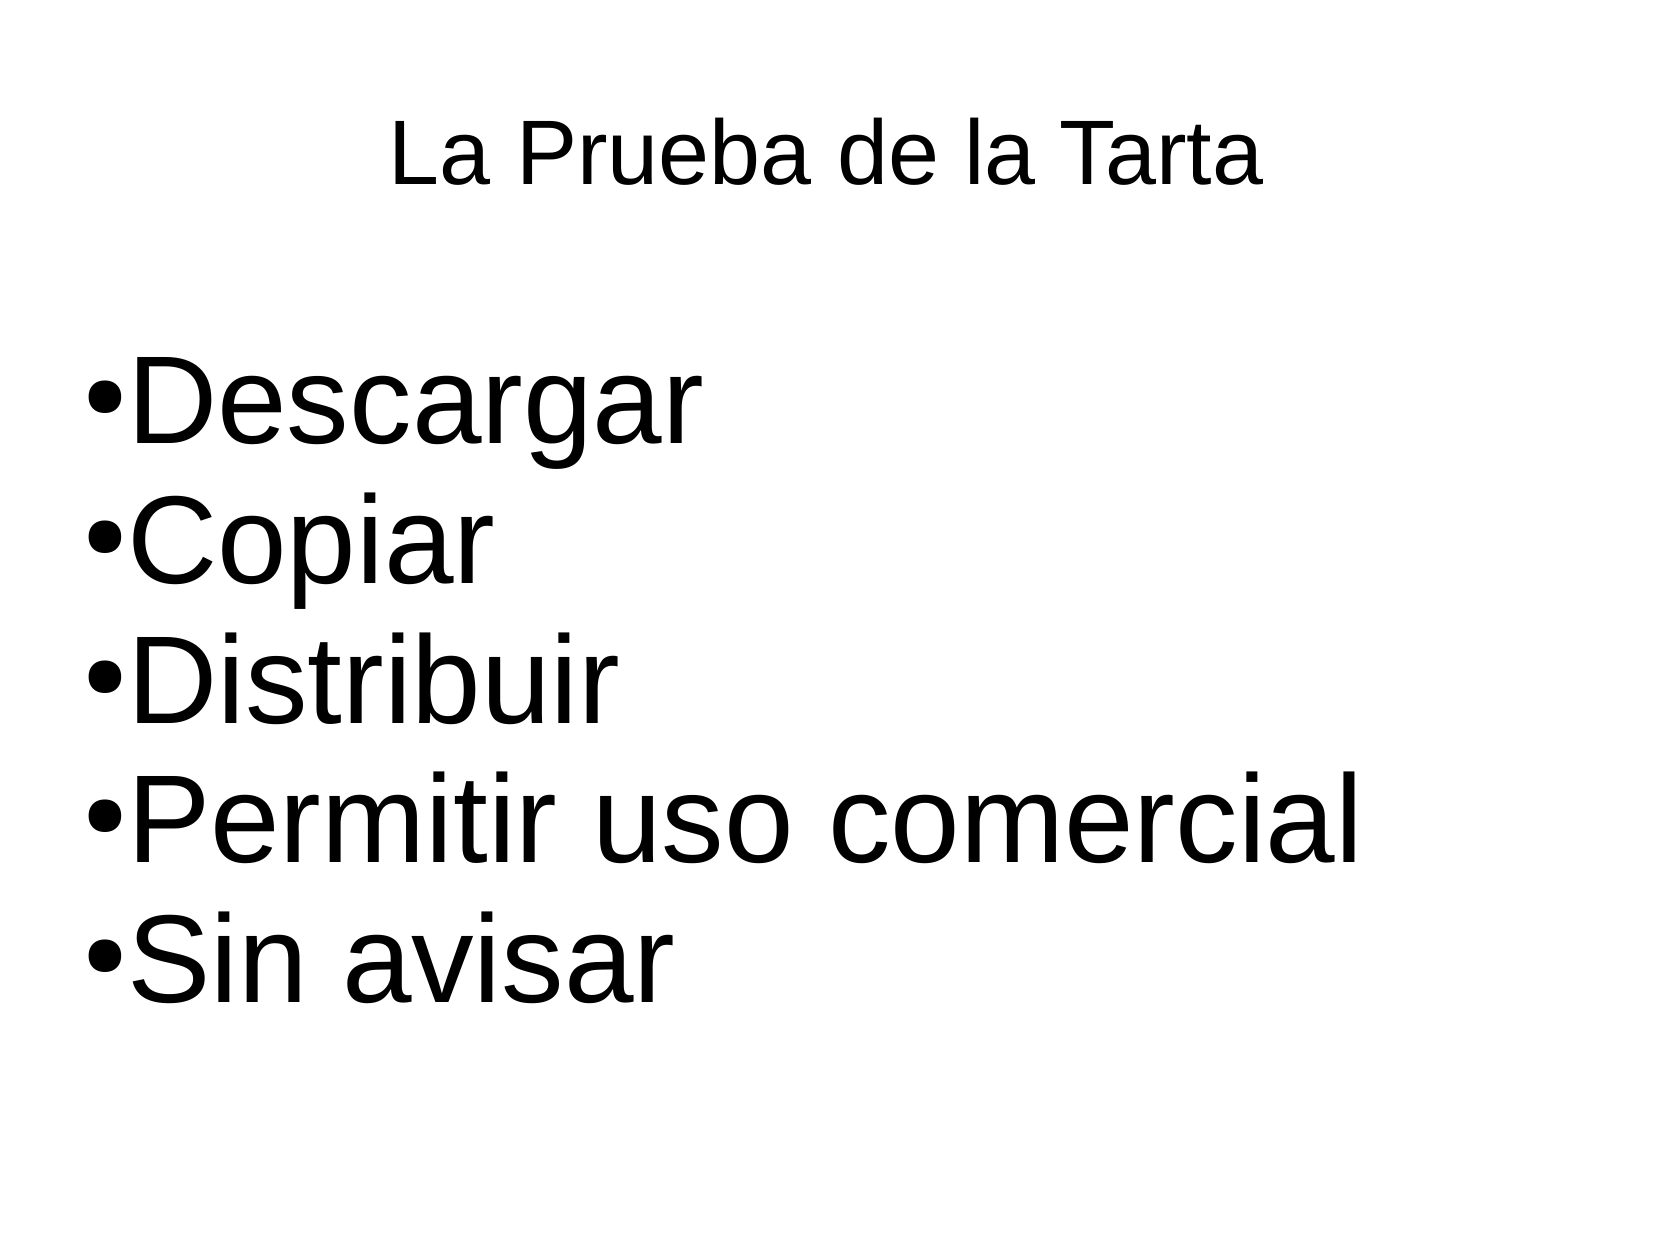

# La Prueba de la Tarta
Descargar
Copiar
Distribuir
Permitir uso comercial
Sin avisar